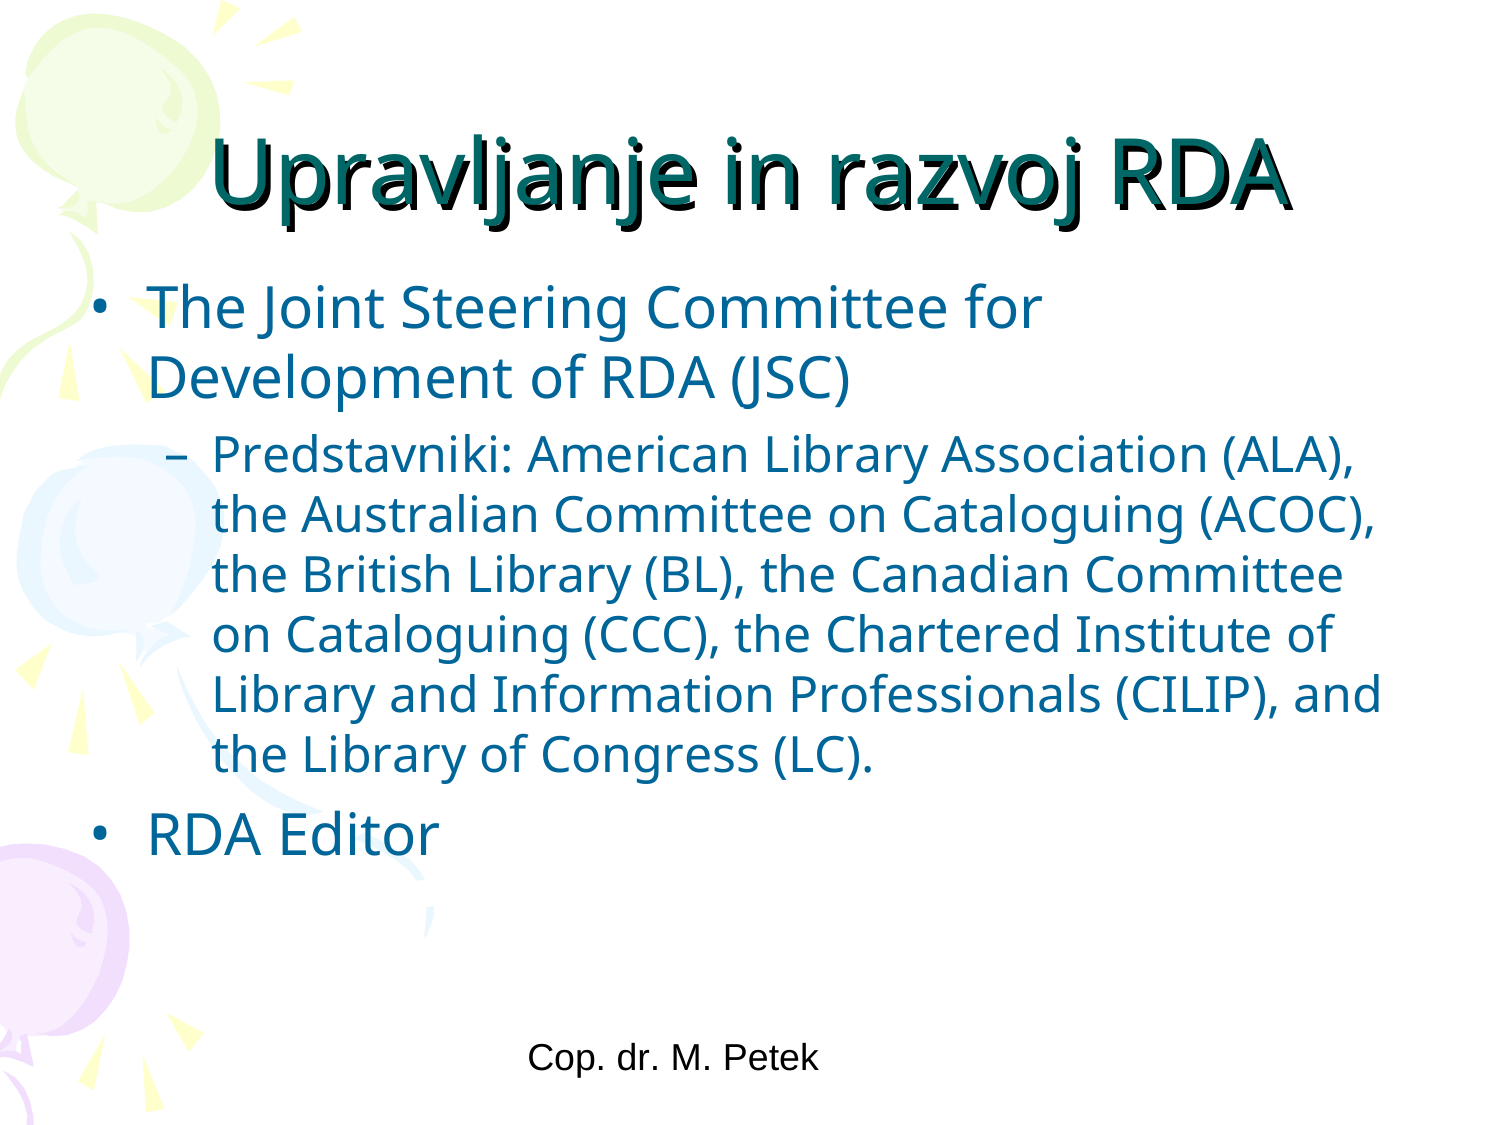

# Upravljanje in razvoj RDA
The Joint Steering Committee for Development of RDA (JSC)
Predstavniki: American Library Association (ALA), the Australian Committee on Cataloguing (ACOC), the British Library (BL), the Canadian Committee on Cataloguing (CCC), the Chartered Institute of Library and Information Professionals (CILIP), and the Library of Congress (LC).
RDA Editor
Cop. dr. M. Petek